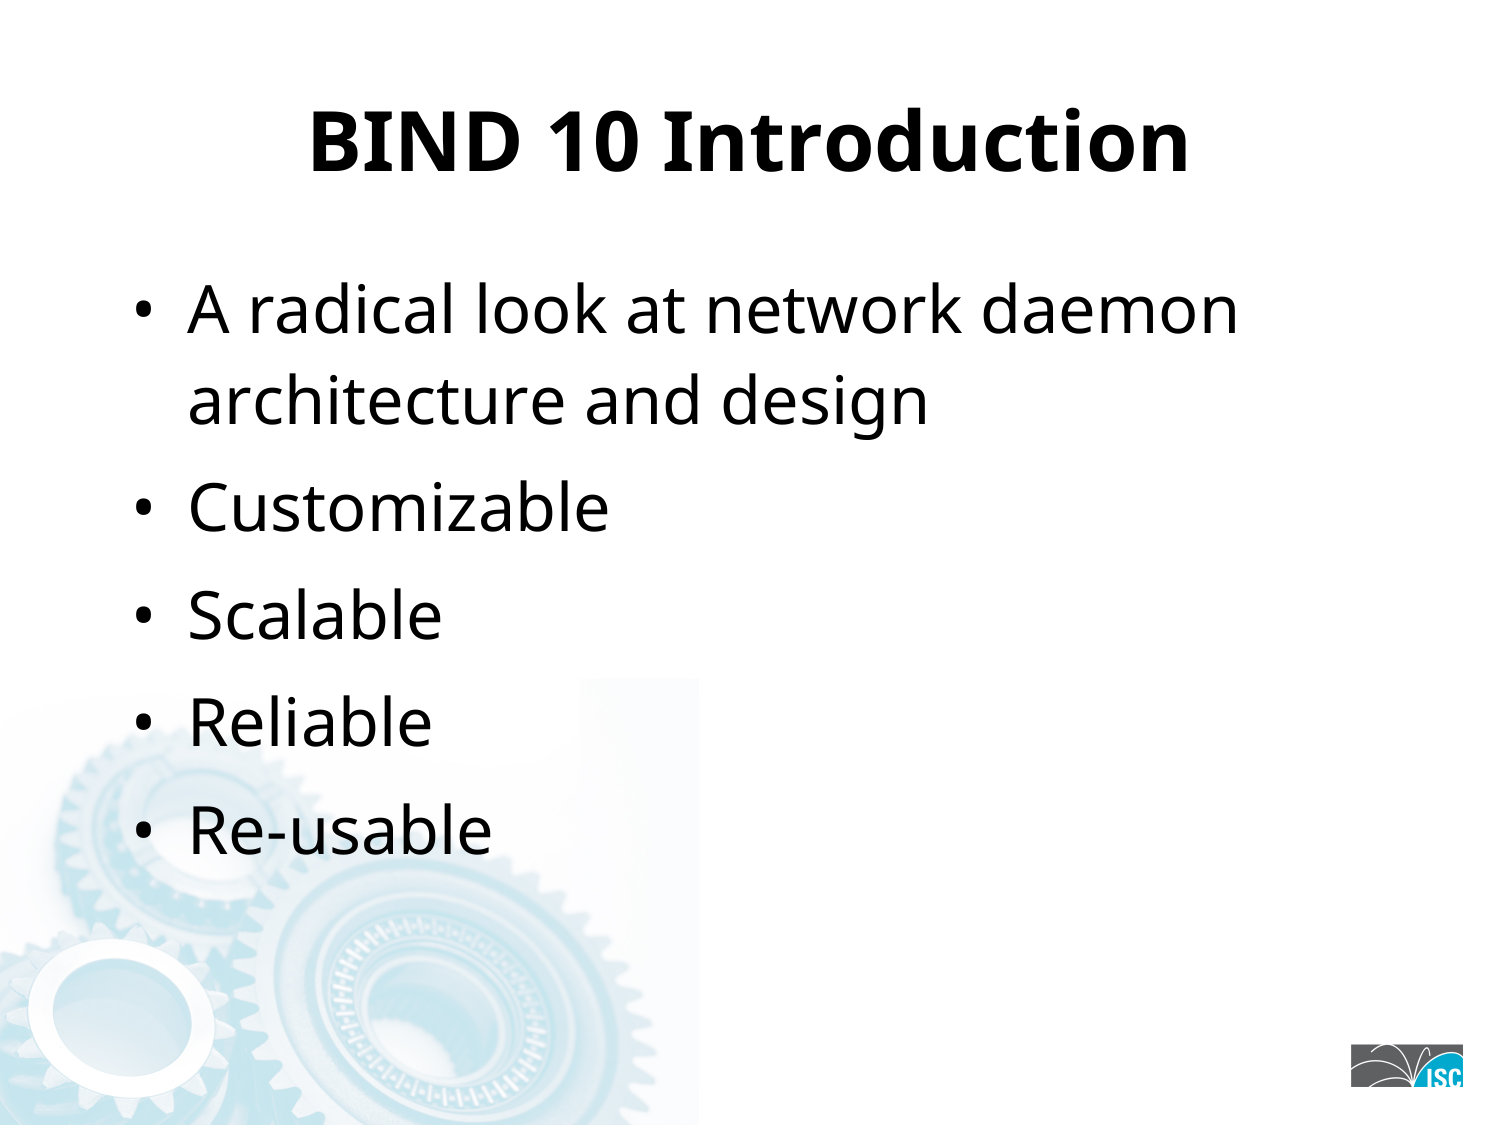

# BIND 10 Introduction
A radical look at network daemon architecture and design
Customizable
Scalable
Reliable
Re-usable